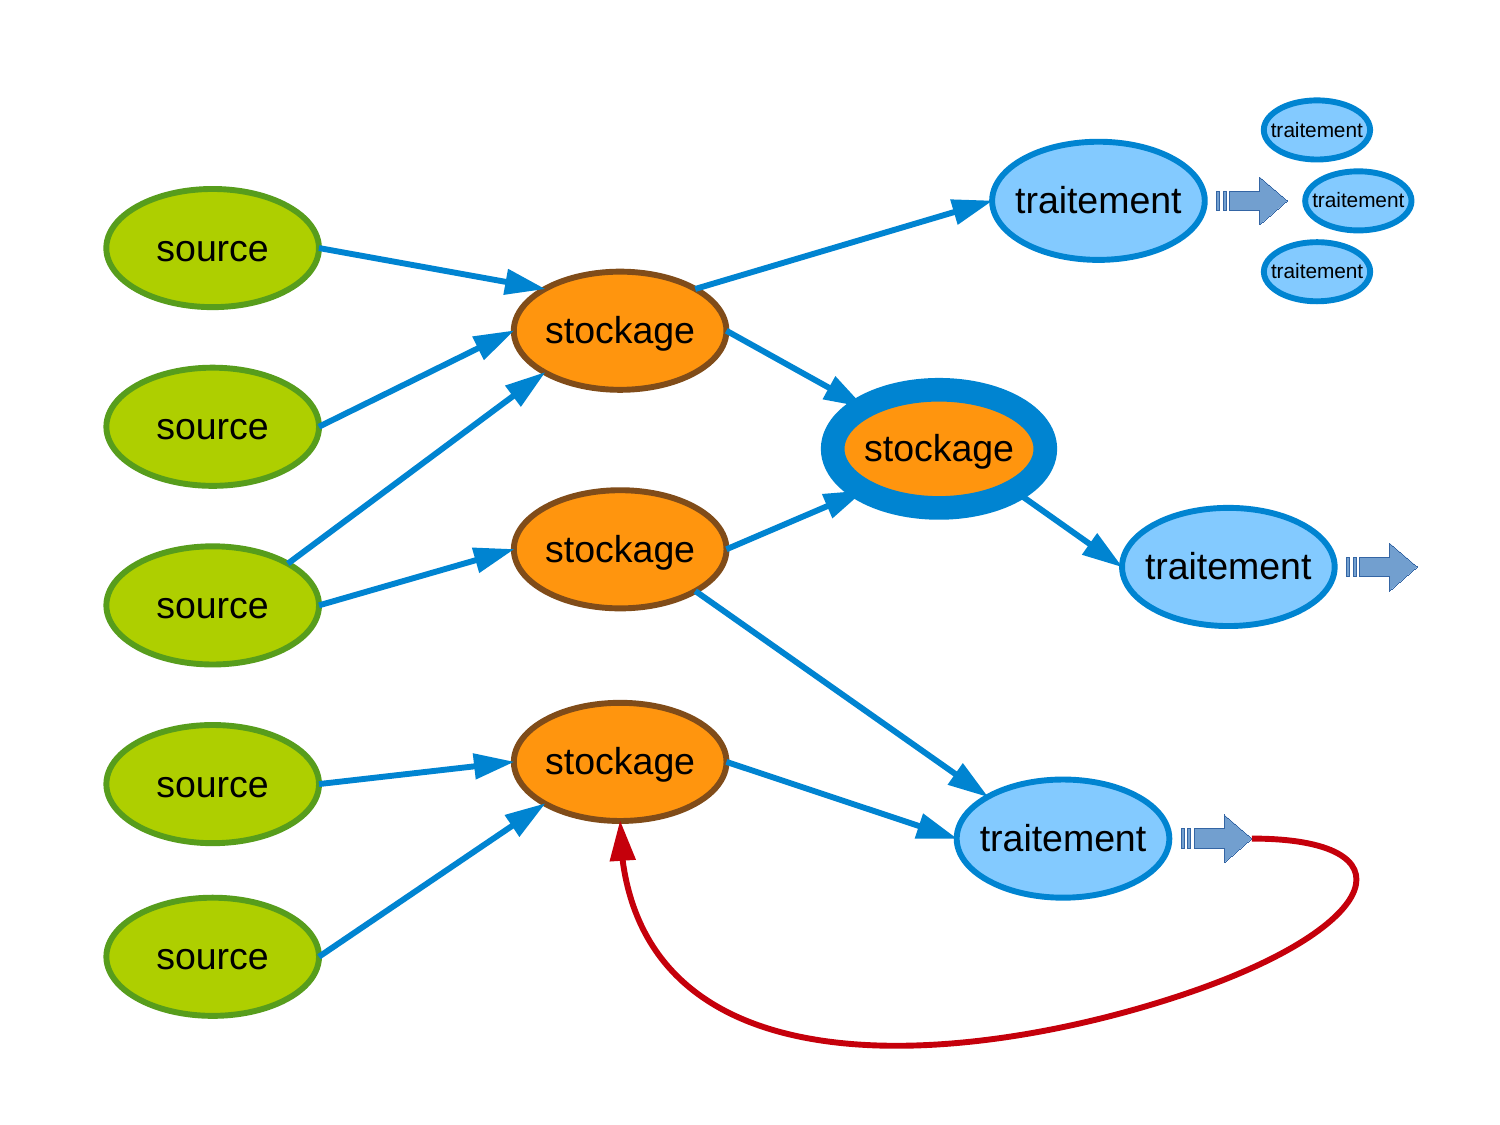

traitement
traitement
traitement
source
traitement
stockage
source
stockage
stockage
traitement
source
stockage
source
traitement
source